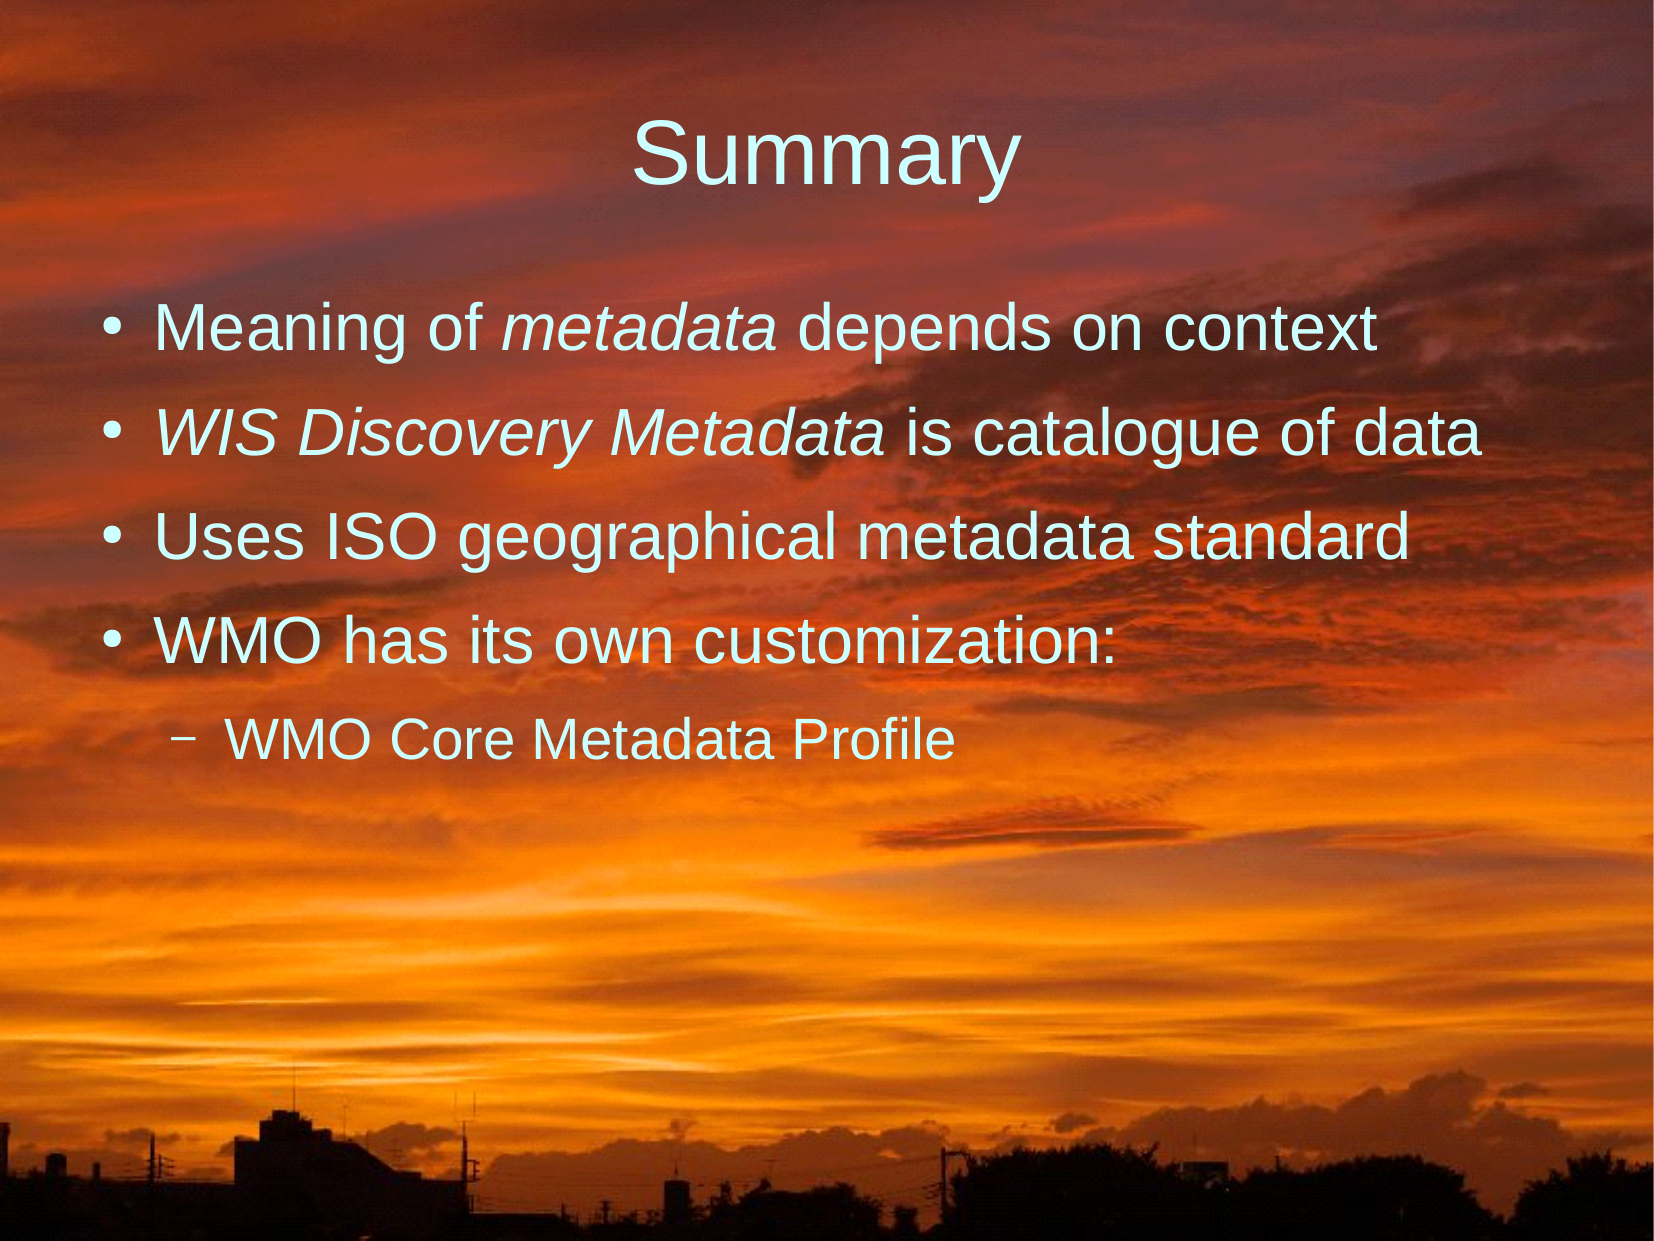

# Summary
Meaning of metadata depends on context
WIS Discovery Metadata is catalogue of data
Uses ISO geographical metadata standard
WMO has its own customization:
WMO Core Metadata Profile